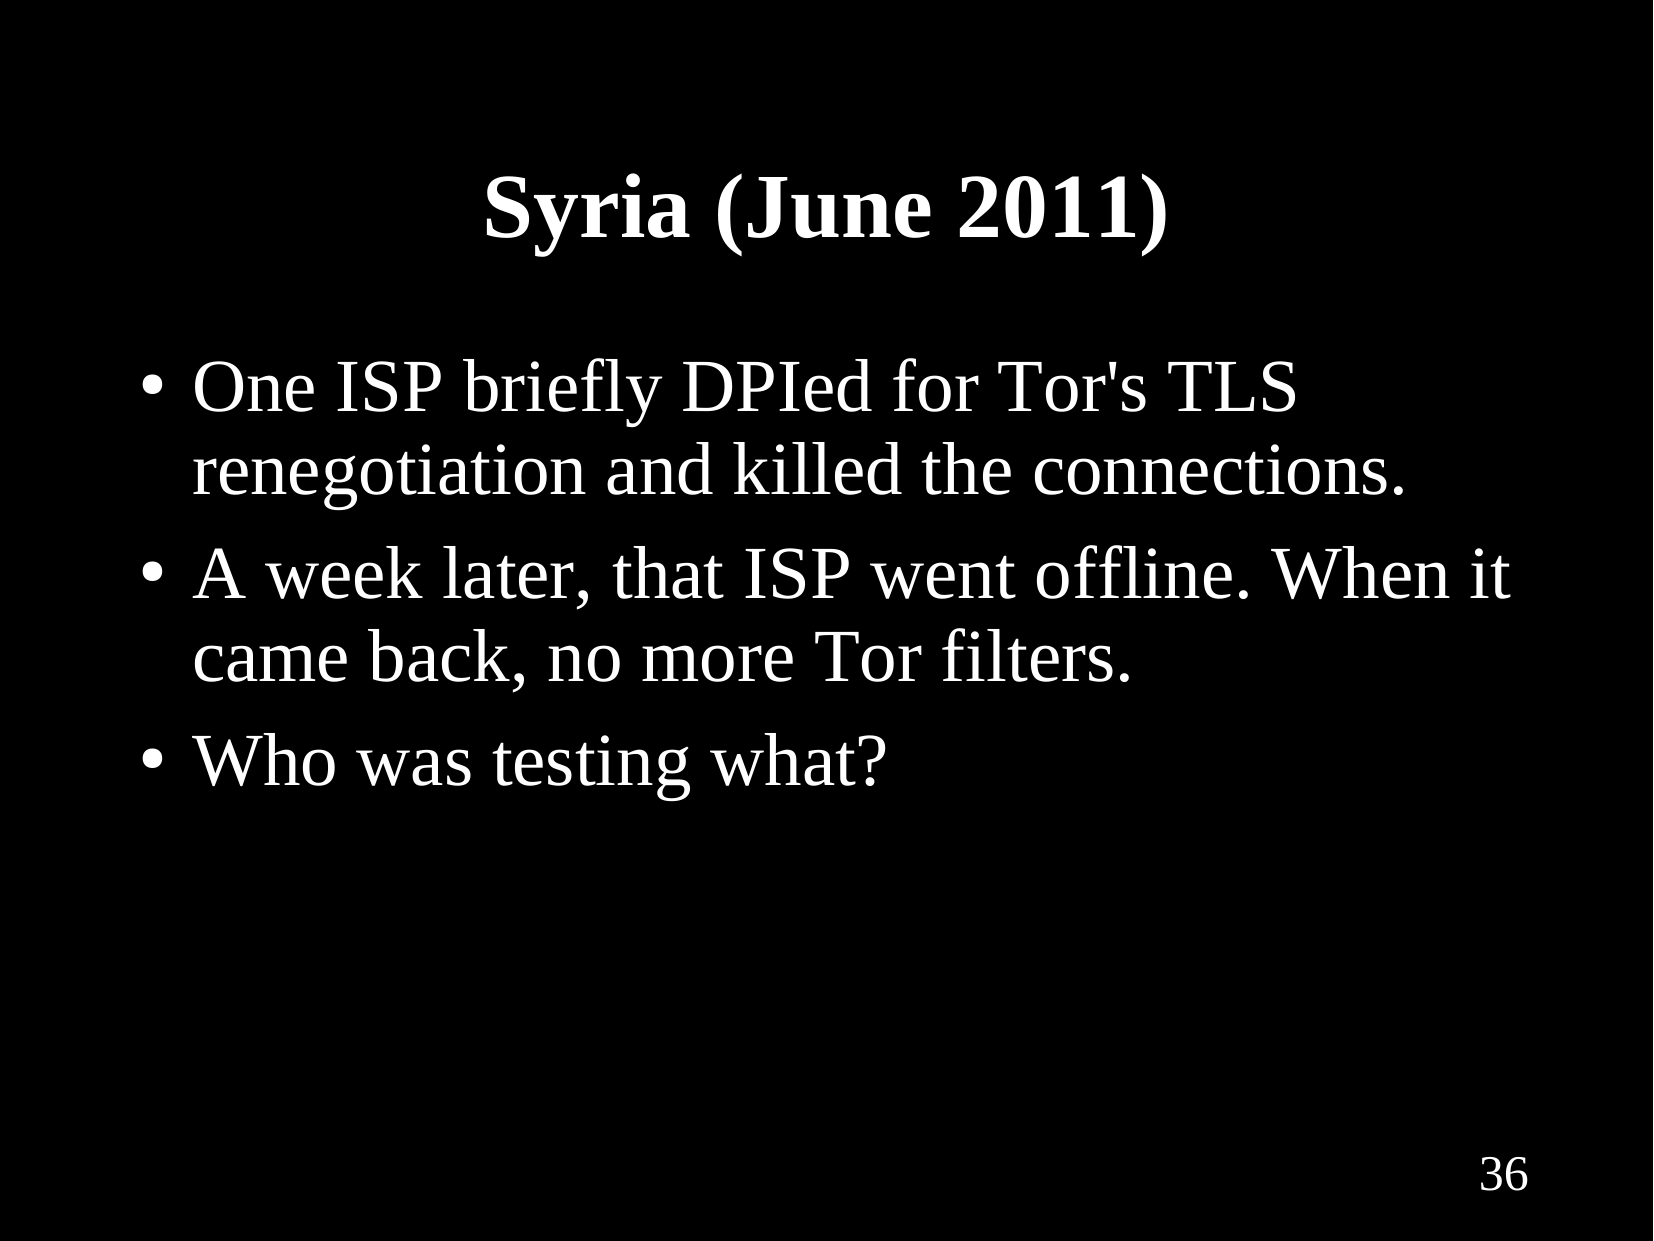

# Syria (June 2011)
One ISP briefly DPIed for Tor's TLS renegotiation and killed the connections.
A week later, that ISP went offline. When it came back, no more Tor filters.
Who was testing what?